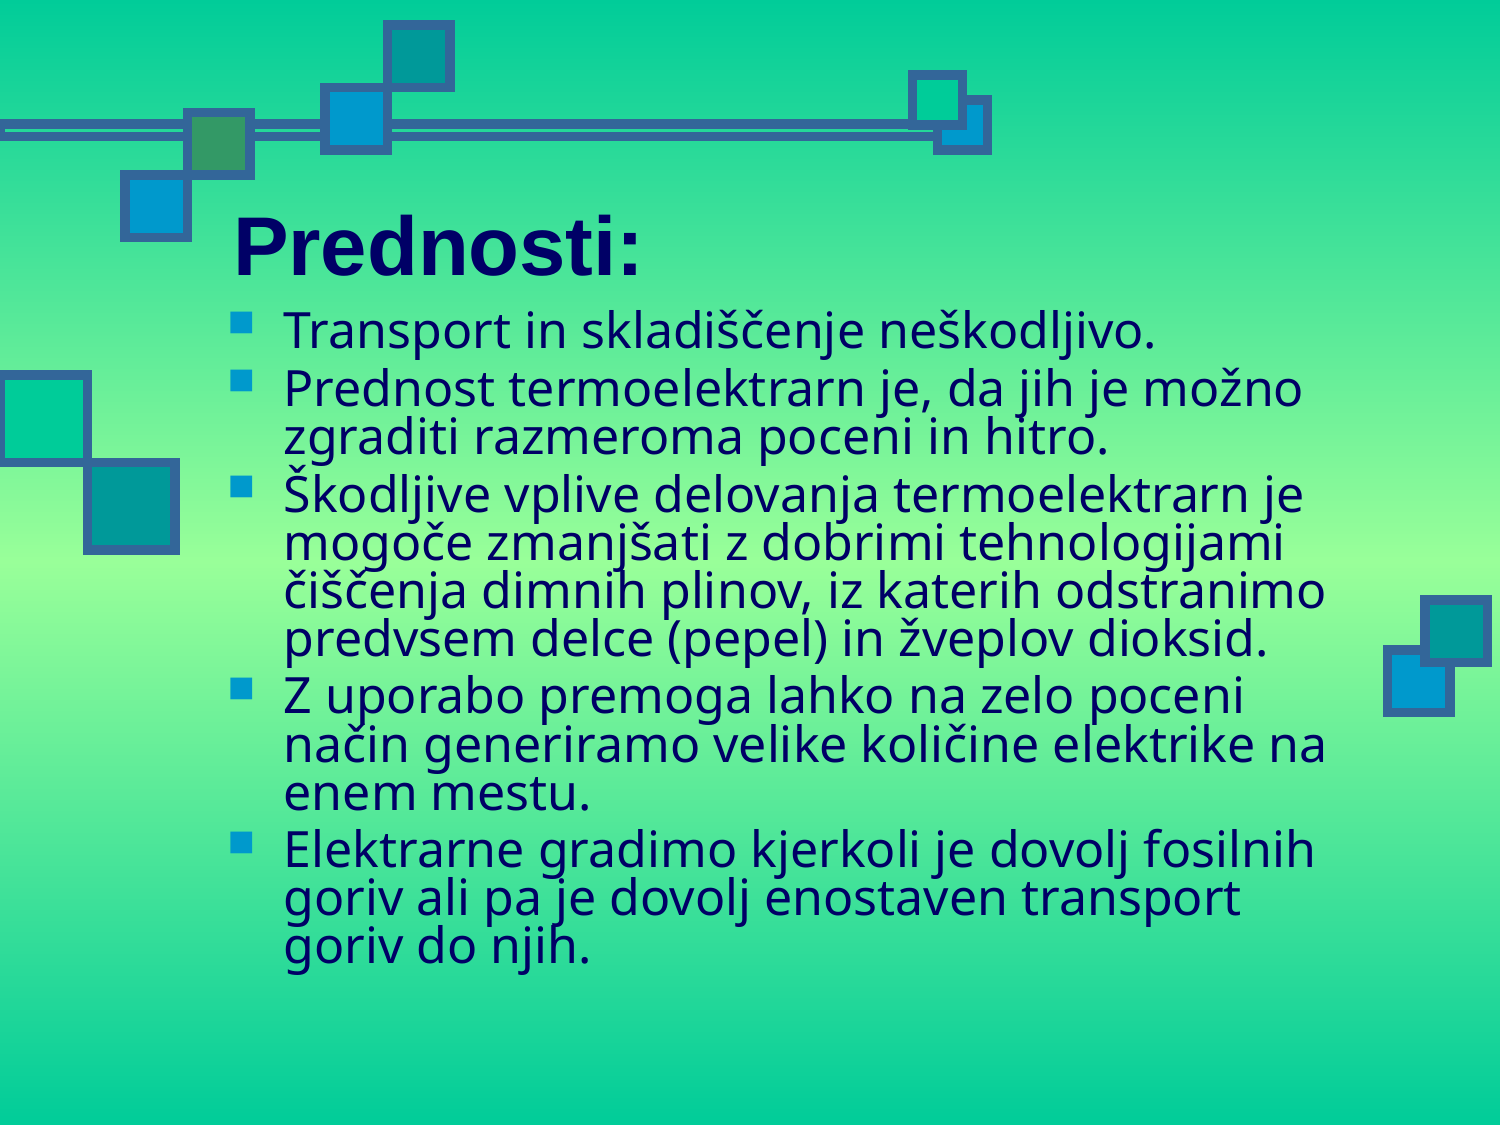

Prednosti:
# Transport in skladiščenje neškodljivo.
Prednost termoelektrarn je, da jih je možno zgraditi razmeroma poceni in hitro.
Škodljive vplive delovanja termoelektrarn je mogoče zmanjšati z dobrimi tehnologijami čiščenja dimnih plinov, iz katerih odstranimo predvsem delce (pepel) in žveplov dioksid.
Z uporabo premoga lahko na zelo poceni način generiramo velike količine elektrike na enem mestu.
Elektrarne gradimo kjerkoli je dovolj fosilnih goriv ali pa je dovolj enostaven transport goriv do njih.